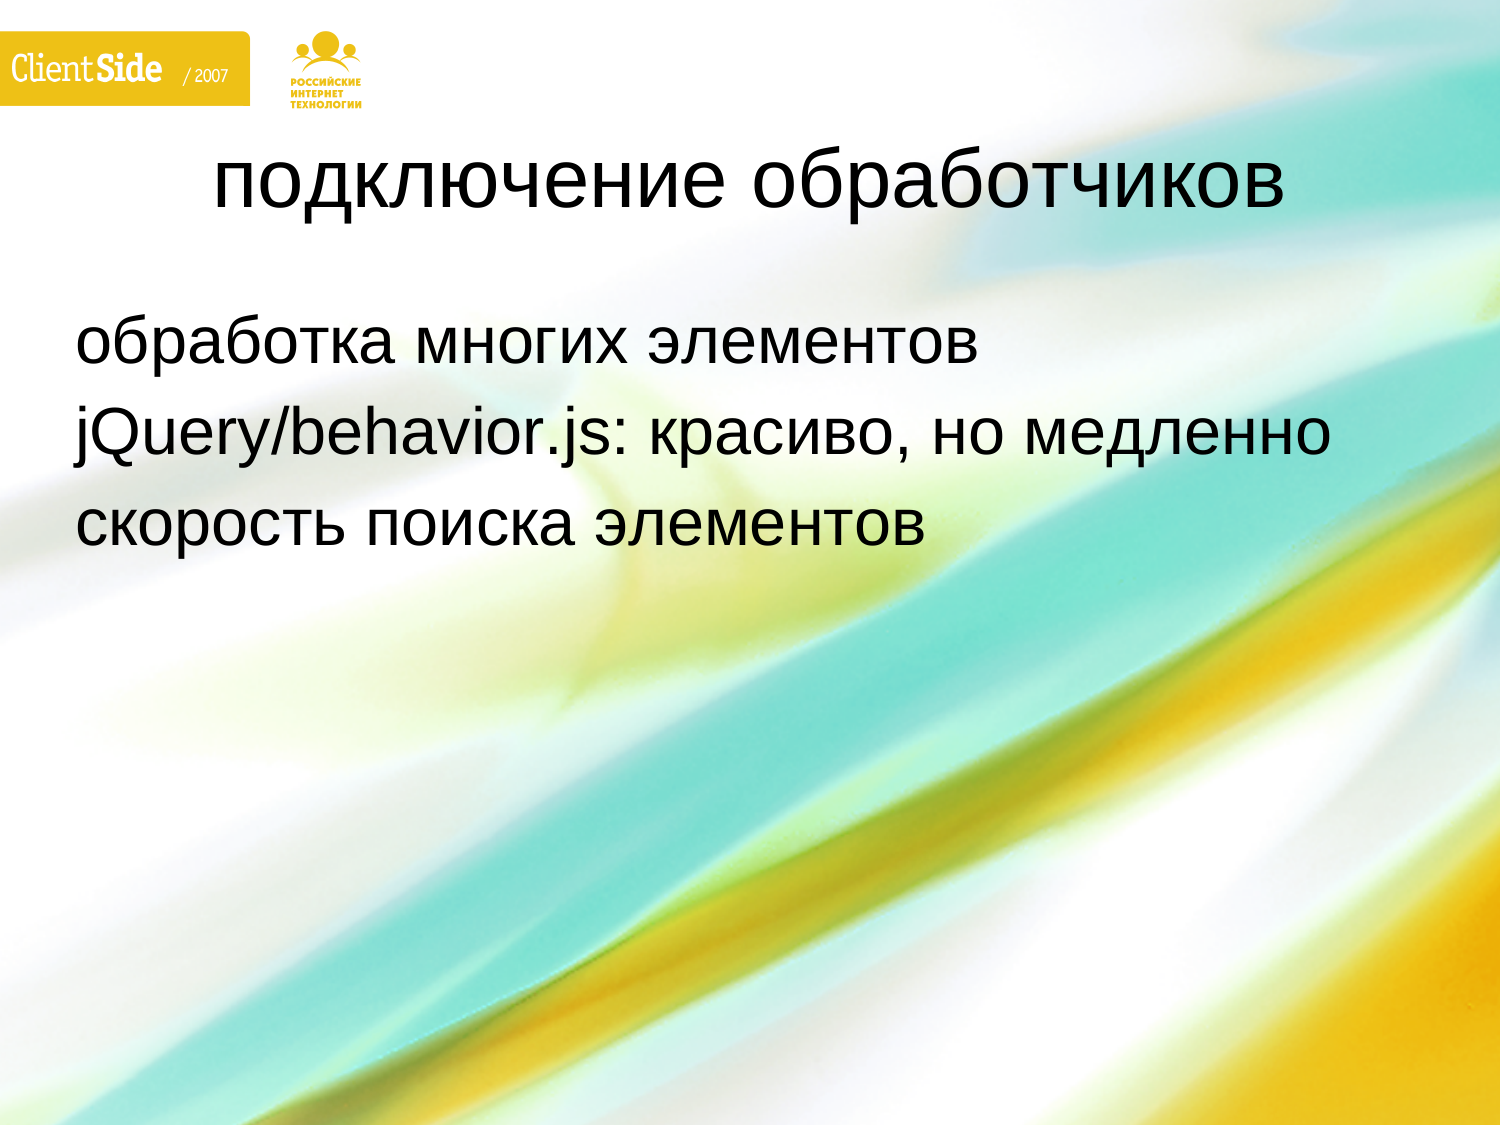

# подключение обработчиков
обработка многих элементов
jQuery/behavior.js: красиво, но медленно
скорость поиска элементов